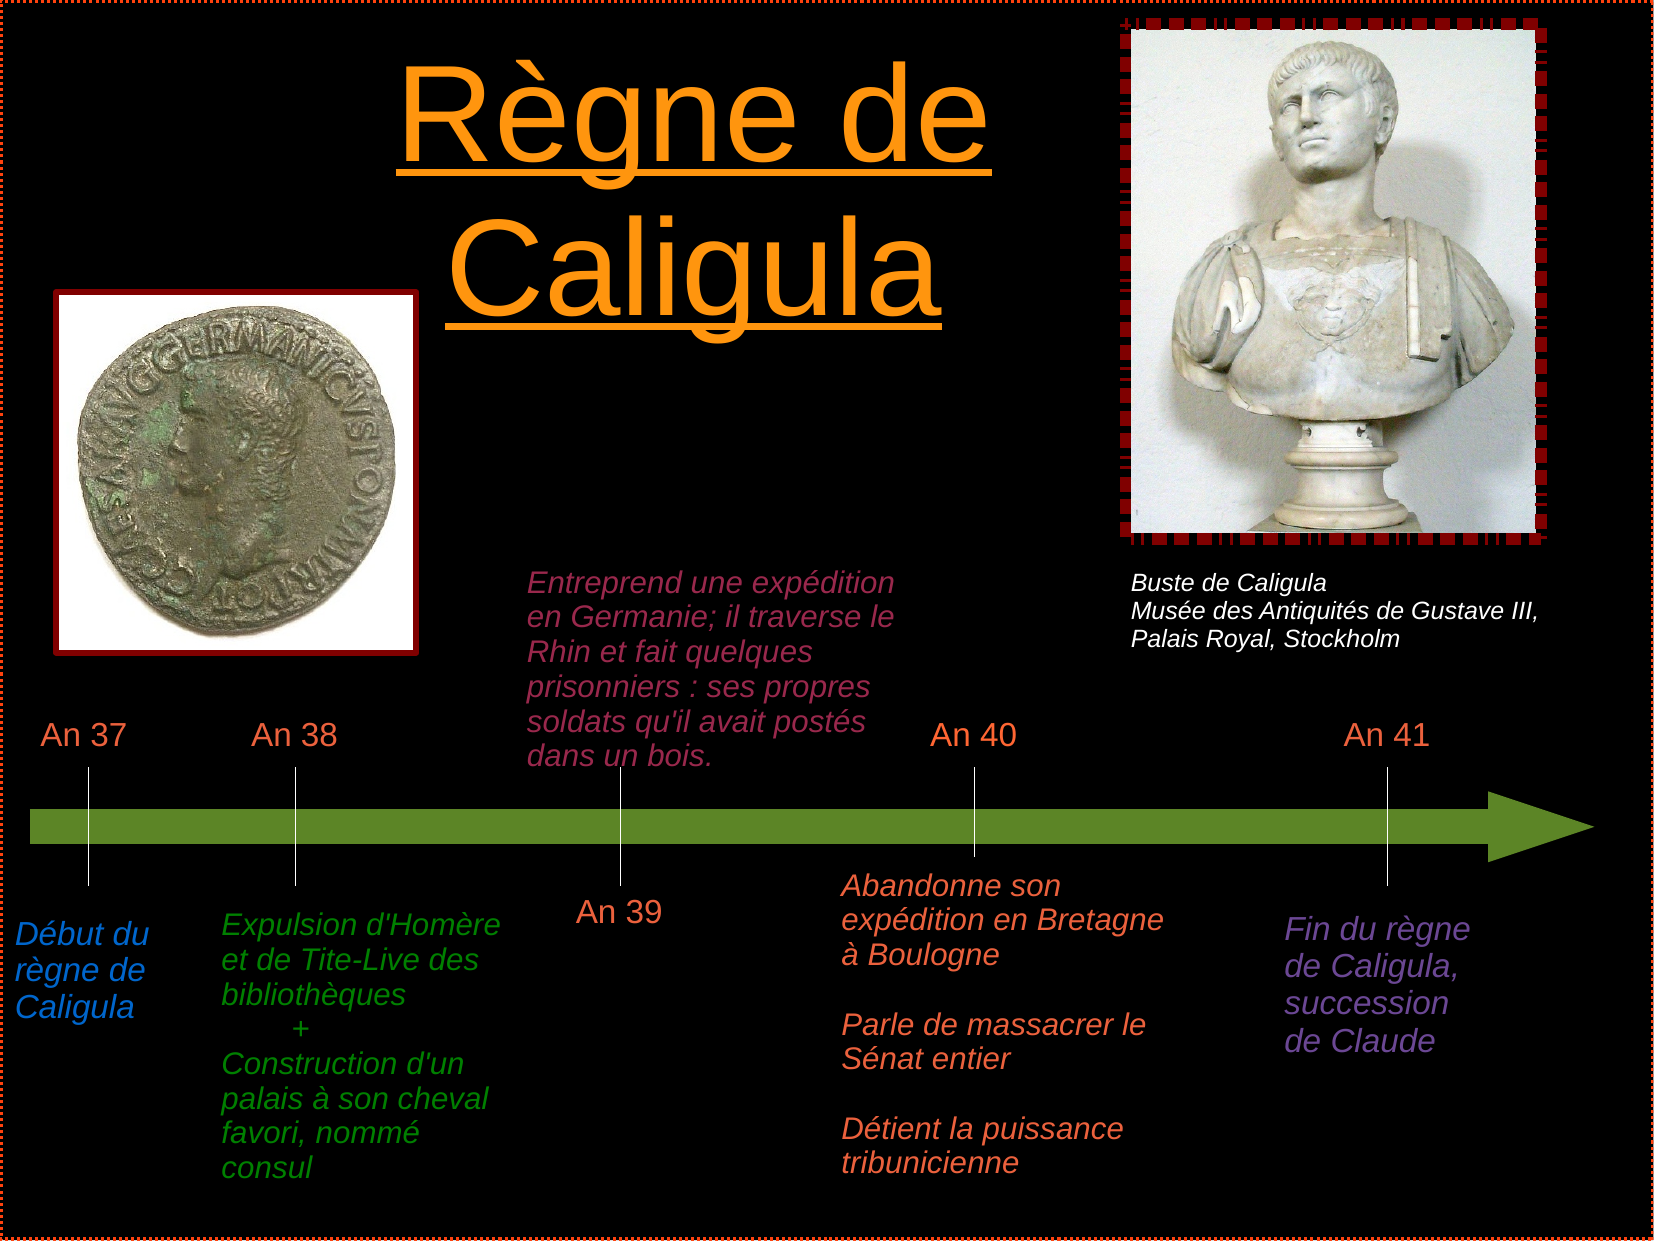

Règne de Caligula
Entreprend une expédition en Germanie; il traverse le Rhin et fait quelques prisonniers : ses propres soldats qu'il avait postés dans un bois.
Buste de Caligula
Musée des Antiquités de Gustave III, Palais Royal, Stockholm
An 37
An 38
An 40
An 41
Abandonne son expédition en Bretagne à Boulogne
Parle de massacrer le Sénat entier
Détient la puissance tribunicienne
An 39
Expulsion d'Homère et de Tite-Live des bibliothèques
 +
Construction d'un palais à son cheval favori, nommé consul
Fin du règne de Caligula, succession de Claude
Début du règne de Caligula